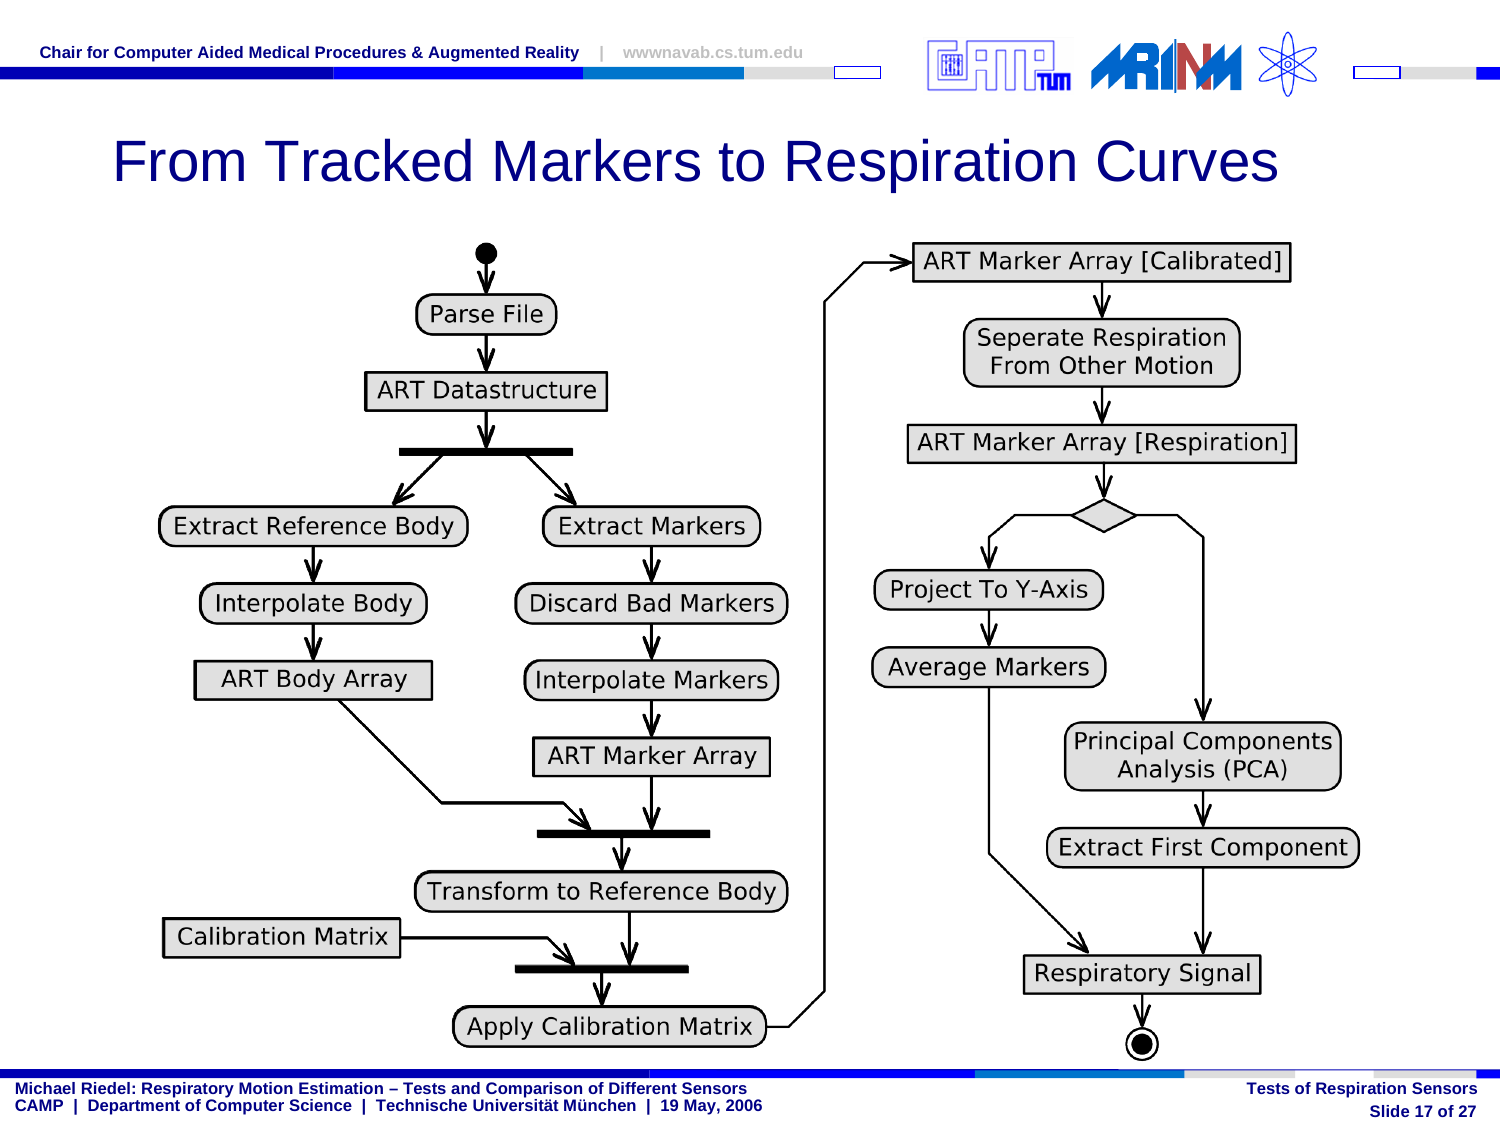

# From Tracked Markers to Respiration Curves
Tests of Respiration Sensors